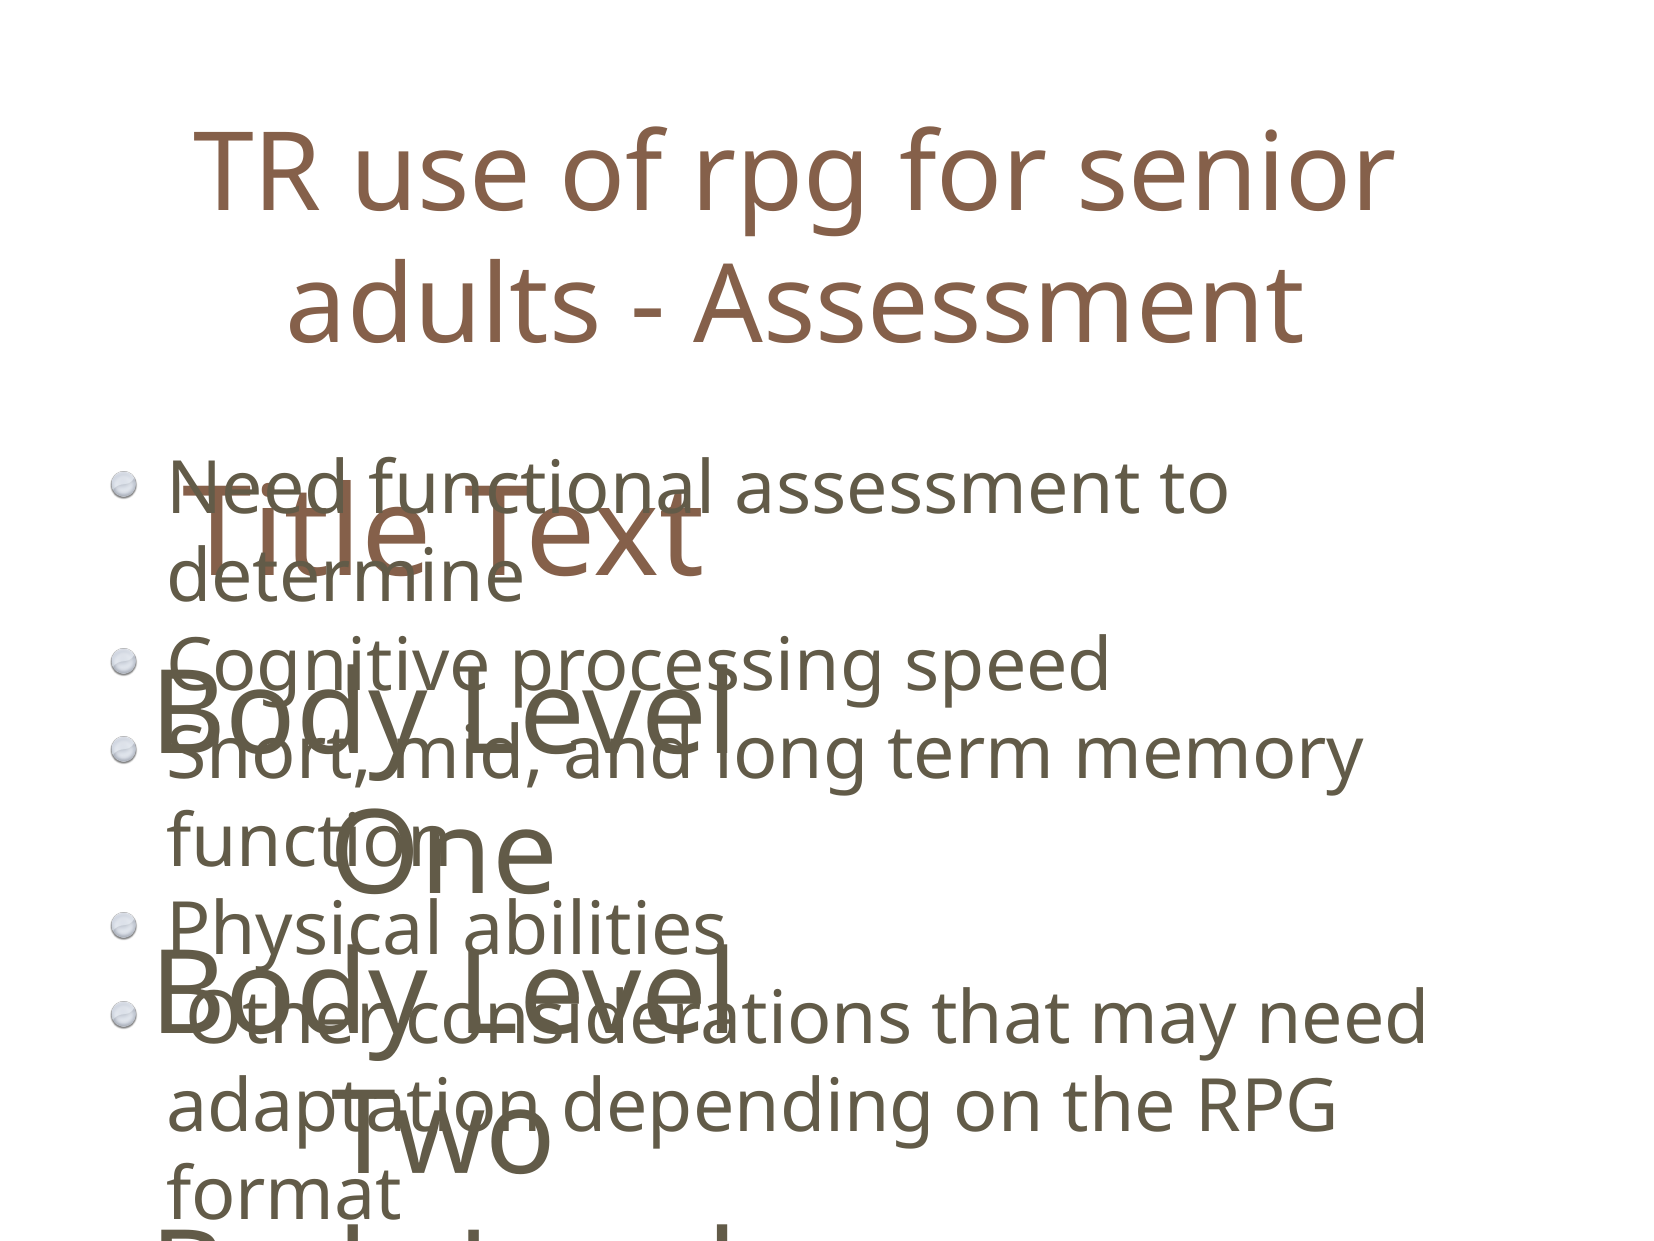

# TR use of rpg for senior adults - Assessment
Need functional assessment to determine
Cognitive processing speed
Short, mid, and long term memory function
Physical abilities
 Other considerations that may need adaptation depending on the RPG format
PC options great insight
ERPGs can be very helpful for this too, and then apply finding to the other formats